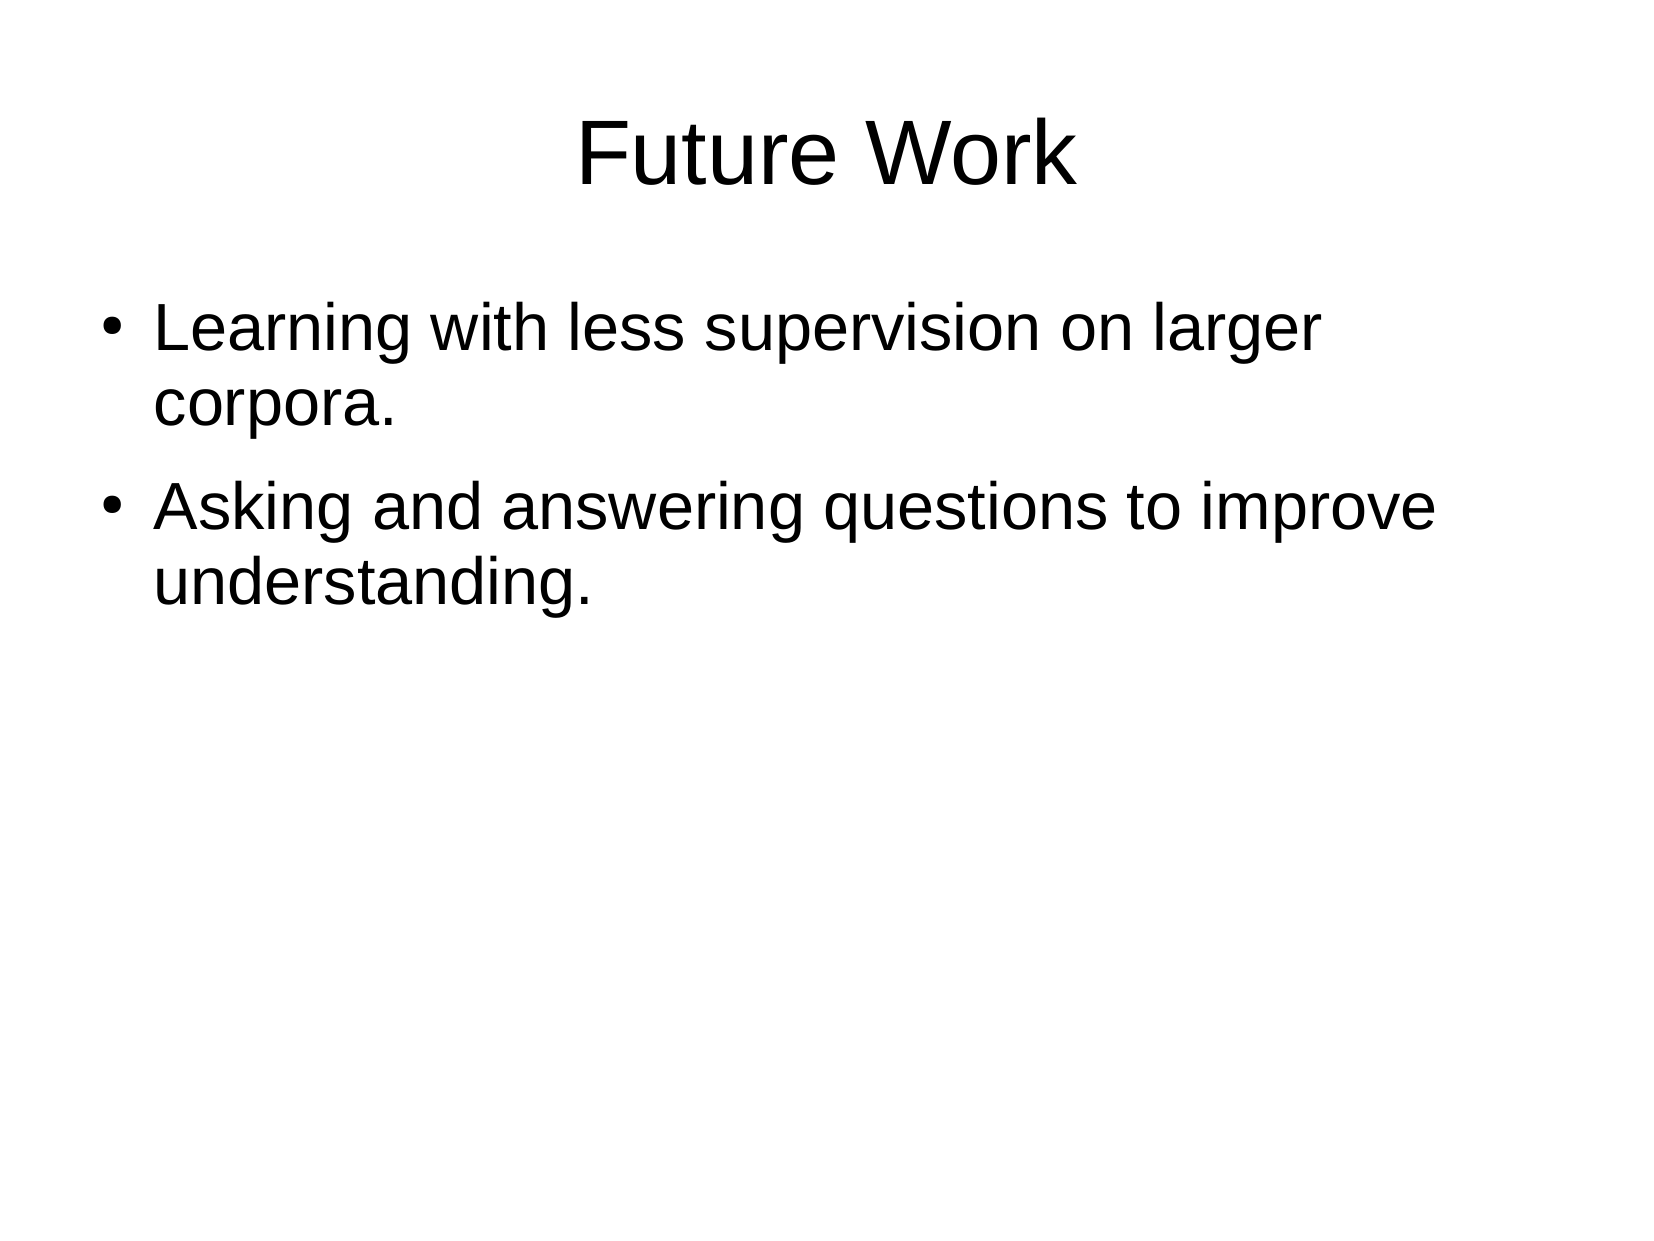

# Future Work
Learning with less supervision on larger corpora.
Asking and answering questions to improve understanding.